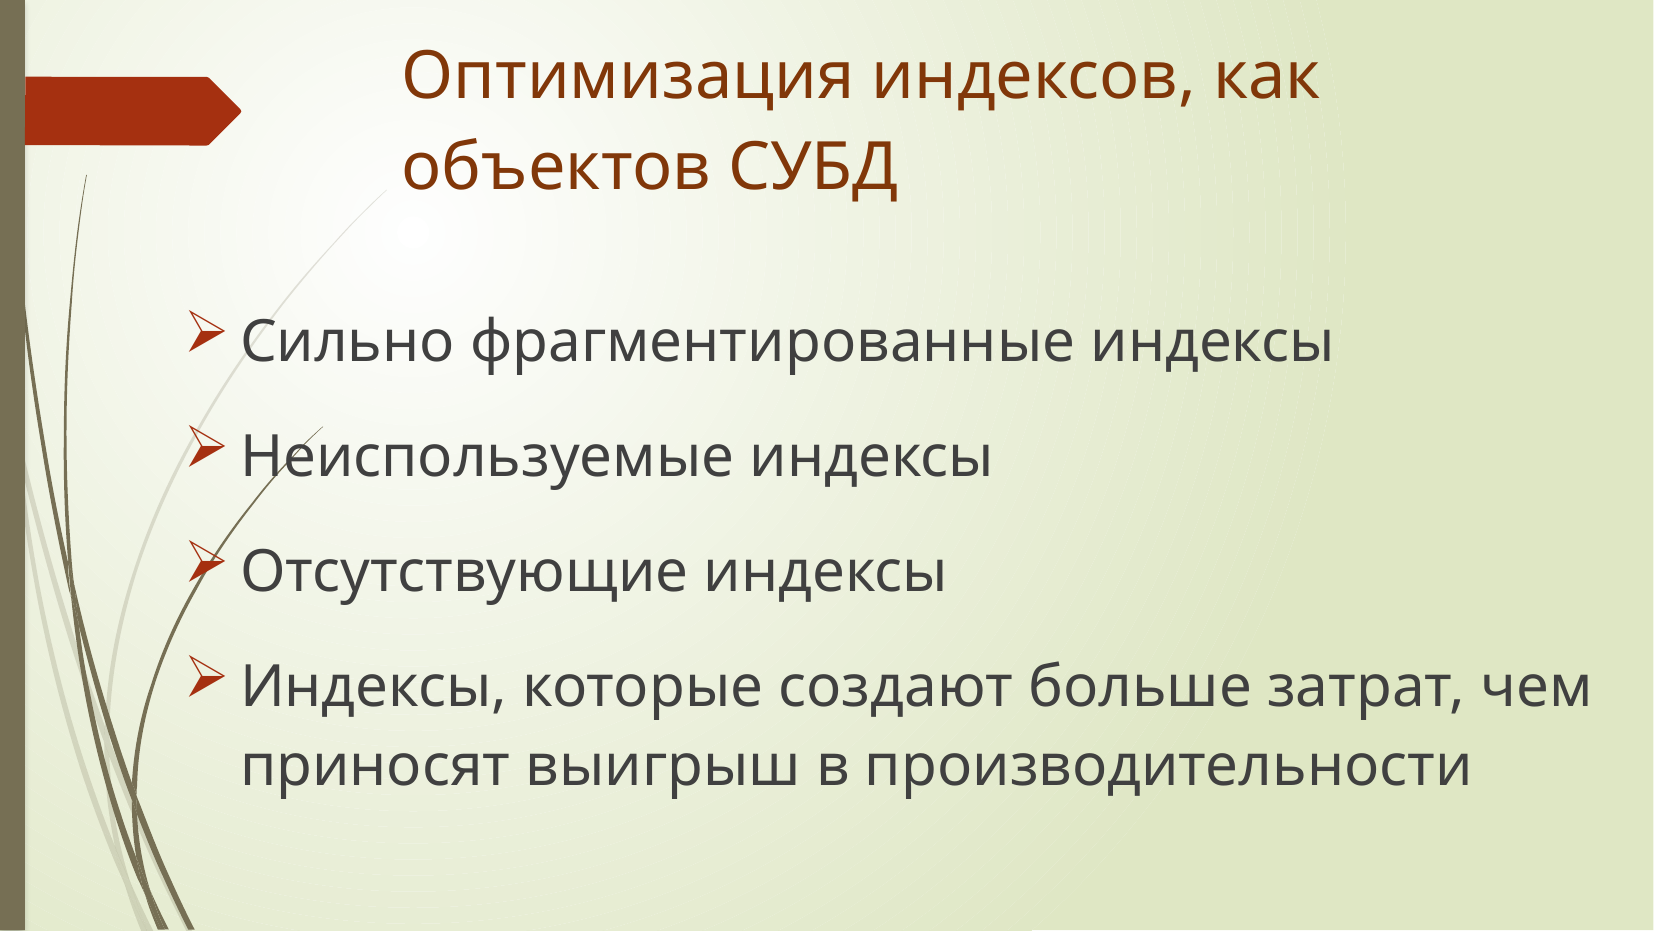

# Оптимизация индексов, как объектов СУБД
Сильно фрагментированные индексы
Неиспользуемые индексы
Отсутствующие индексы
Индексы, которые создают больше затрат, чем приносят выигрыш в производительности